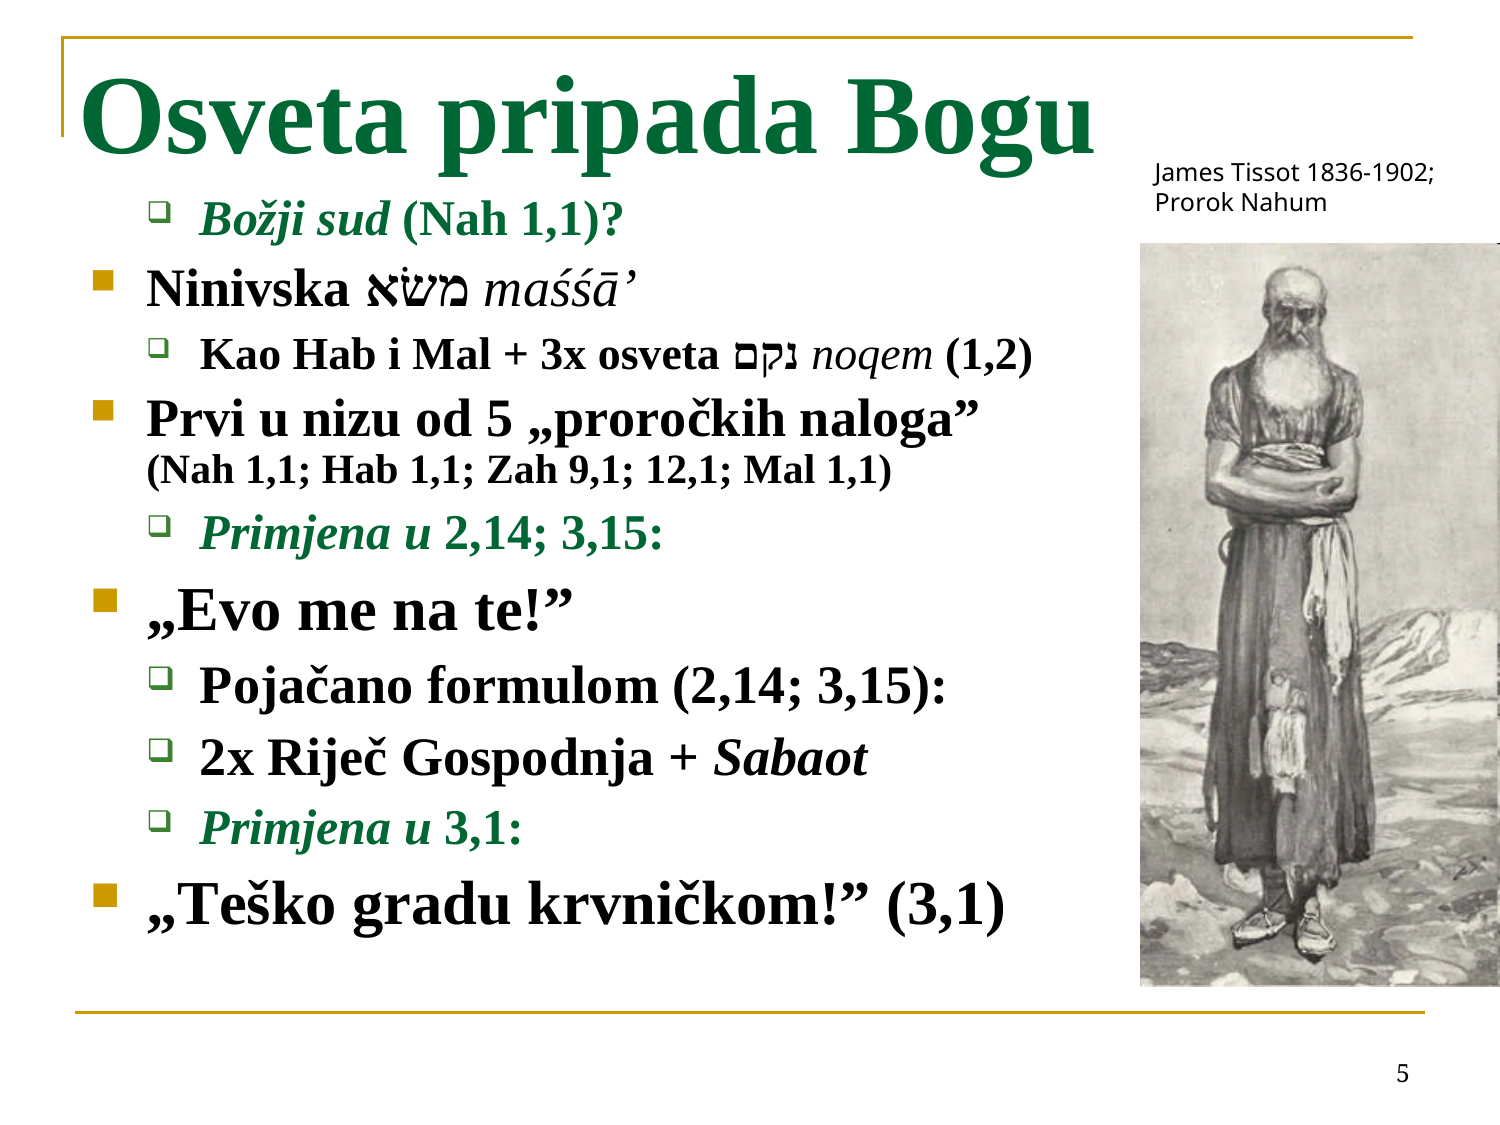

# Osveta pripada Bogu
James Tissot 1836-1902;
Prorok Nahum
Božji sud (Nah 1,1)?
Ninivska משׂא maśśā’
Kao Hab i Mal + 3x osveta נקם noqem (1,2)
Prvi u nizu od 5 „proročkih naloga”
(Nah 1,1; Hab 1,1; Zah 9,1; 12,1; Mal 1,1)
Primjena u 2,14; 3,15:
„Evo me na te!”
Pojačano formulom (2,14; 3,15):
2x Riječ Gospodnja + Sabaot
Primjena u 3,1:
„Teško gradu krvničkom!” (3,1)